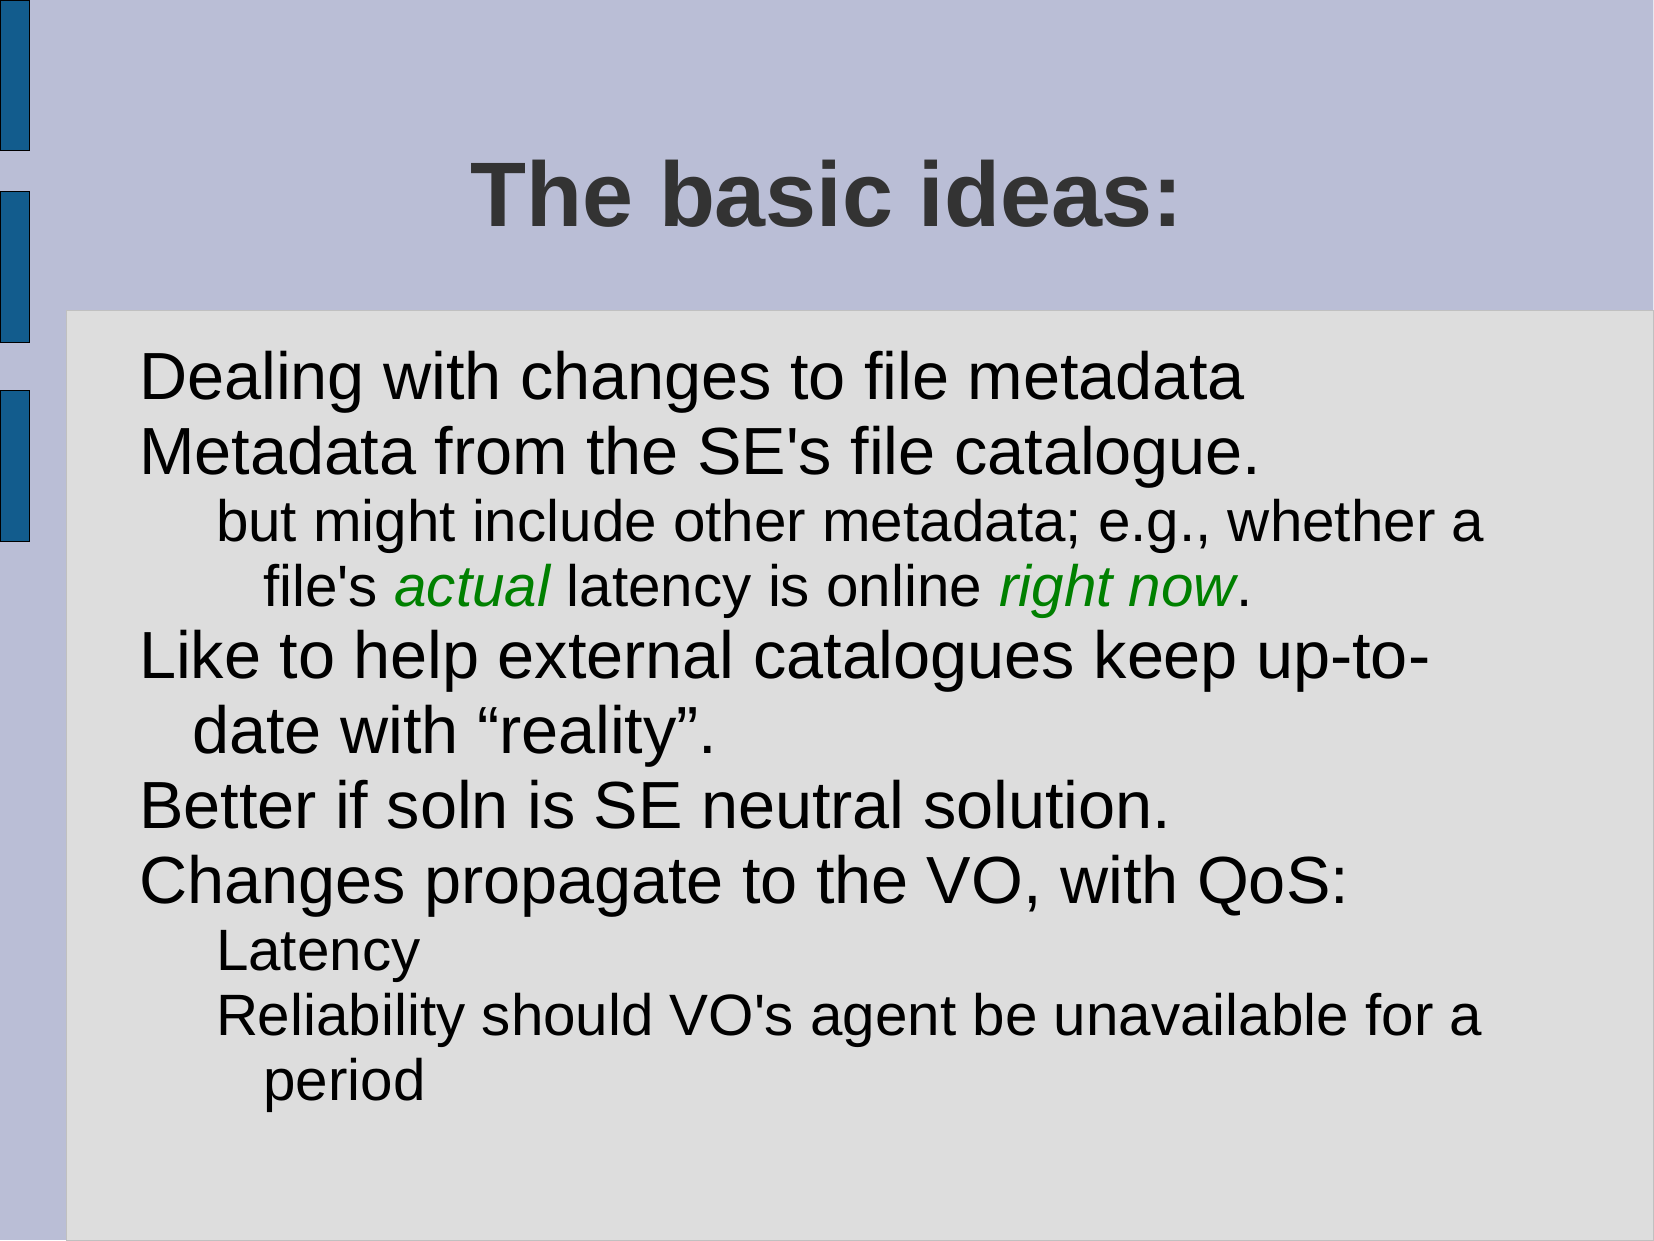

# The basic ideas:
Dealing with changes to file metadata
Metadata from the SE's file catalogue.
but might include other metadata; e.g., whether a file's actual latency is online right now.
Like to help external catalogues keep up-to-date with “reality”.
Better if soln is SE neutral solution.
Changes propagate to the VO, with QoS:
Latency
Reliability should VO's agent be unavailable for a period